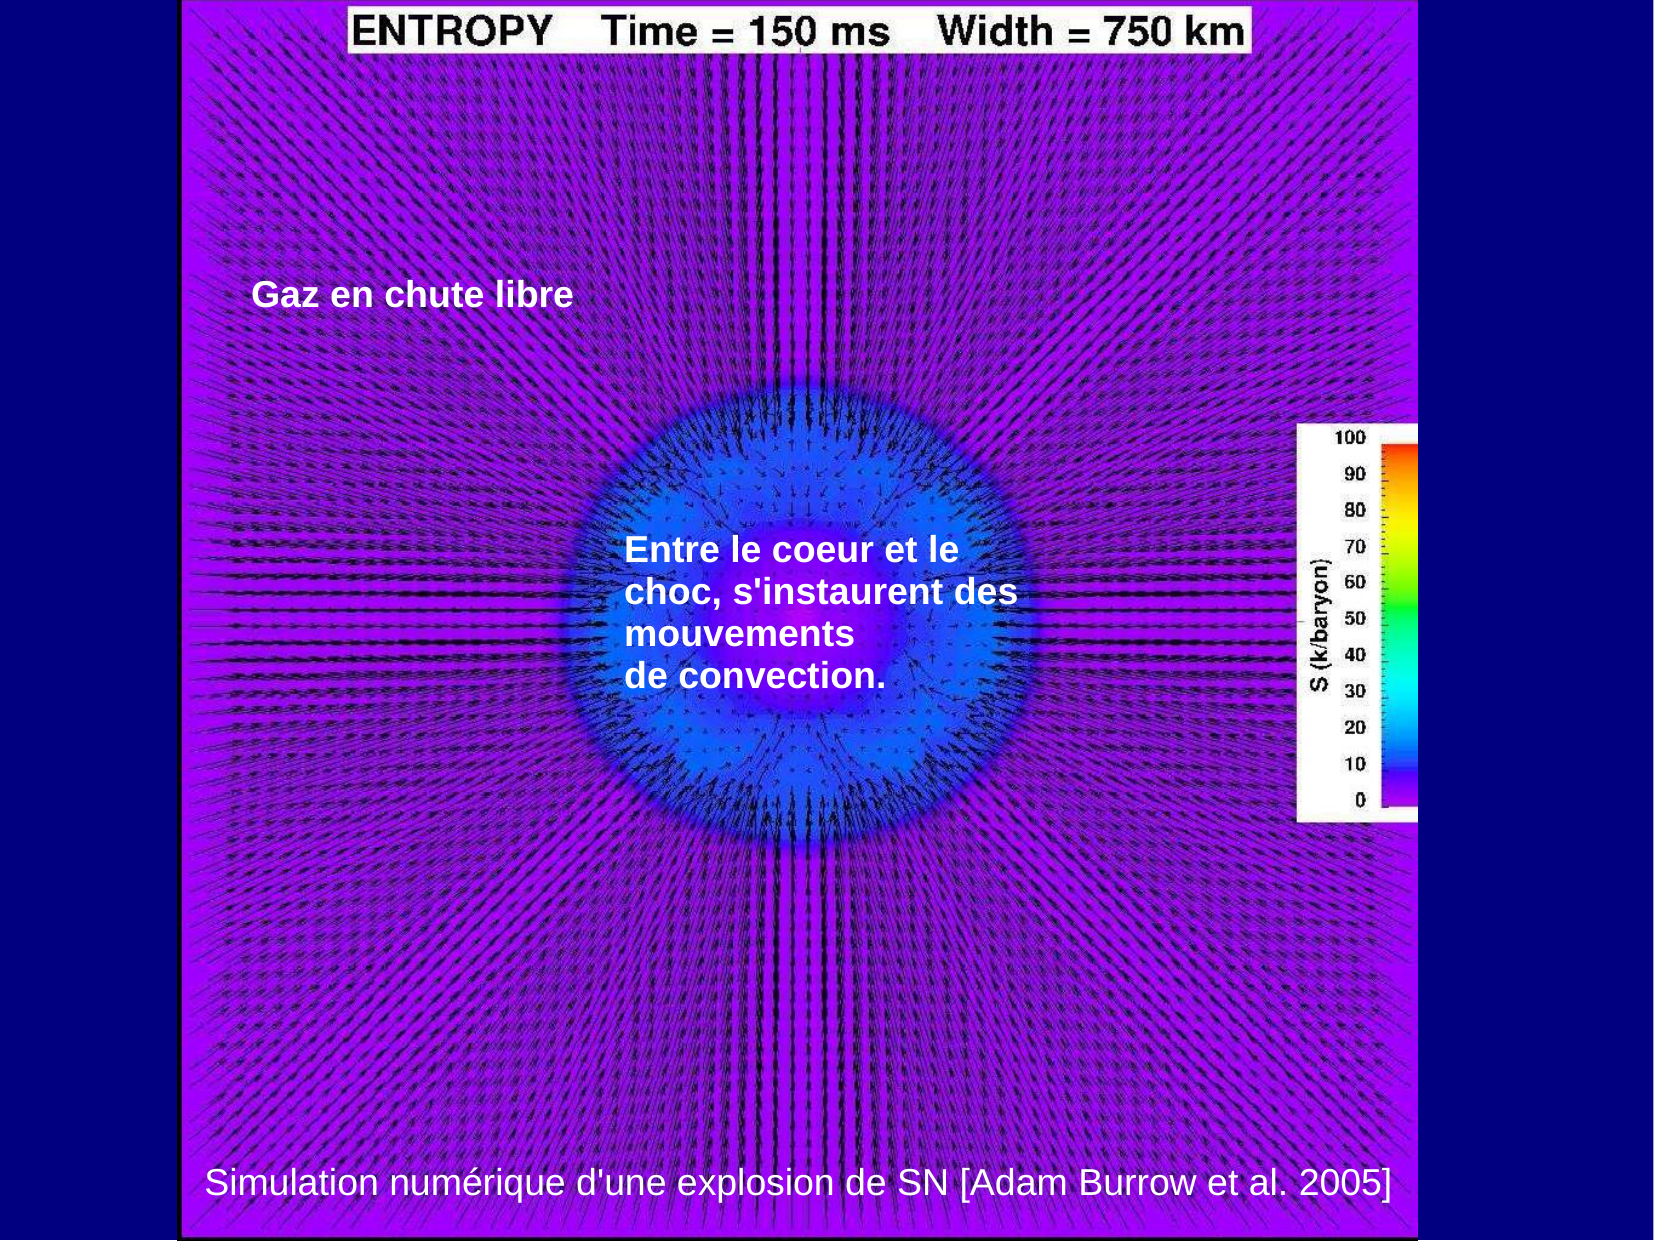

Gaz en chute libre
Entre le coeur et le
choc, s'instaurent des
mouvements
de convection.
Simulation numérique d'une explosion de SN [Adam Burrow et al. 2005]